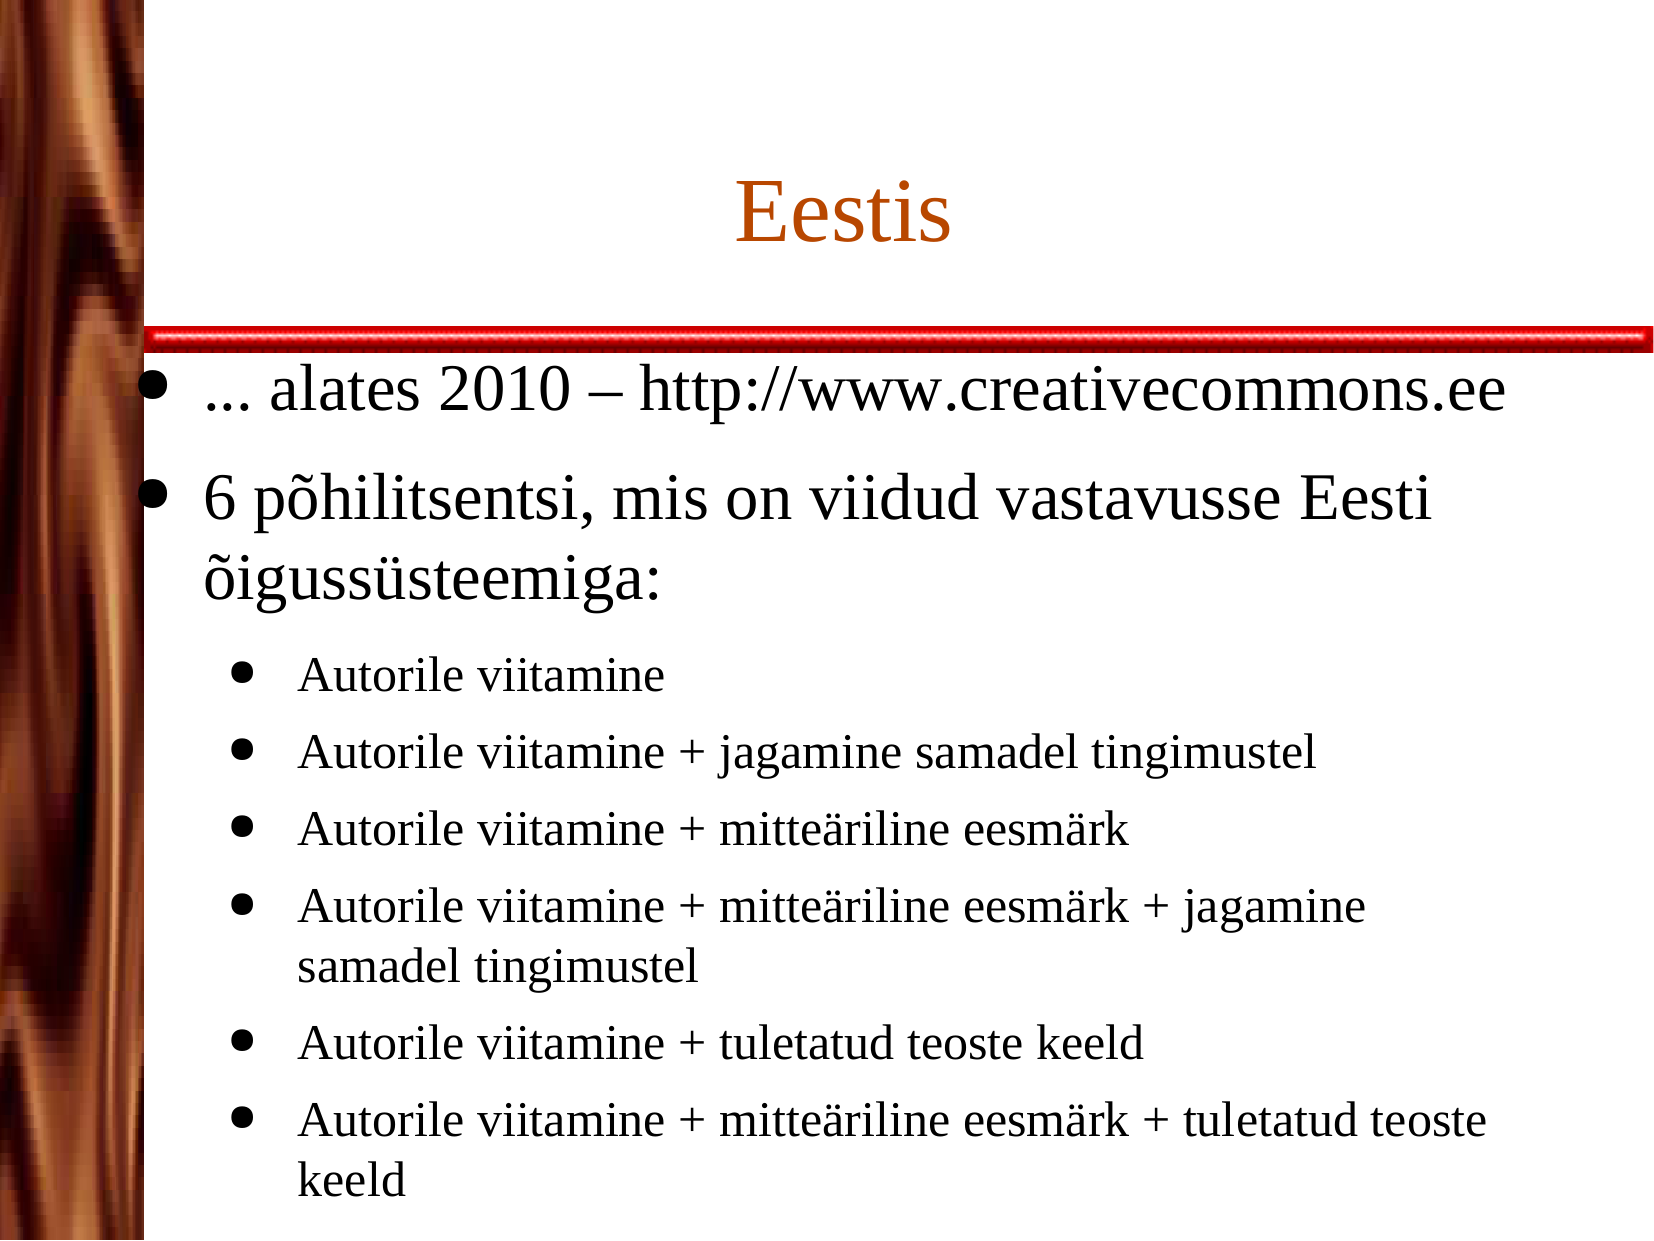

# Eestis
... alates 2010 – http://www.creativecommons.ee
6 põhilitsentsi, mis on viidud vastavusse Eesti õigussüsteemiga:
Autorile viitamine
Autorile viitamine + jagamine samadel tingimustel
Autorile viitamine + mitteäriline eesmärk
Autorile viitamine + mitteäriline eesmärk + jagamine samadel tingimustel
Autorile viitamine + tuletatud teoste keeld
Autorile viitamine + mitteäriline eesmärk + tuletatud teoste keeld